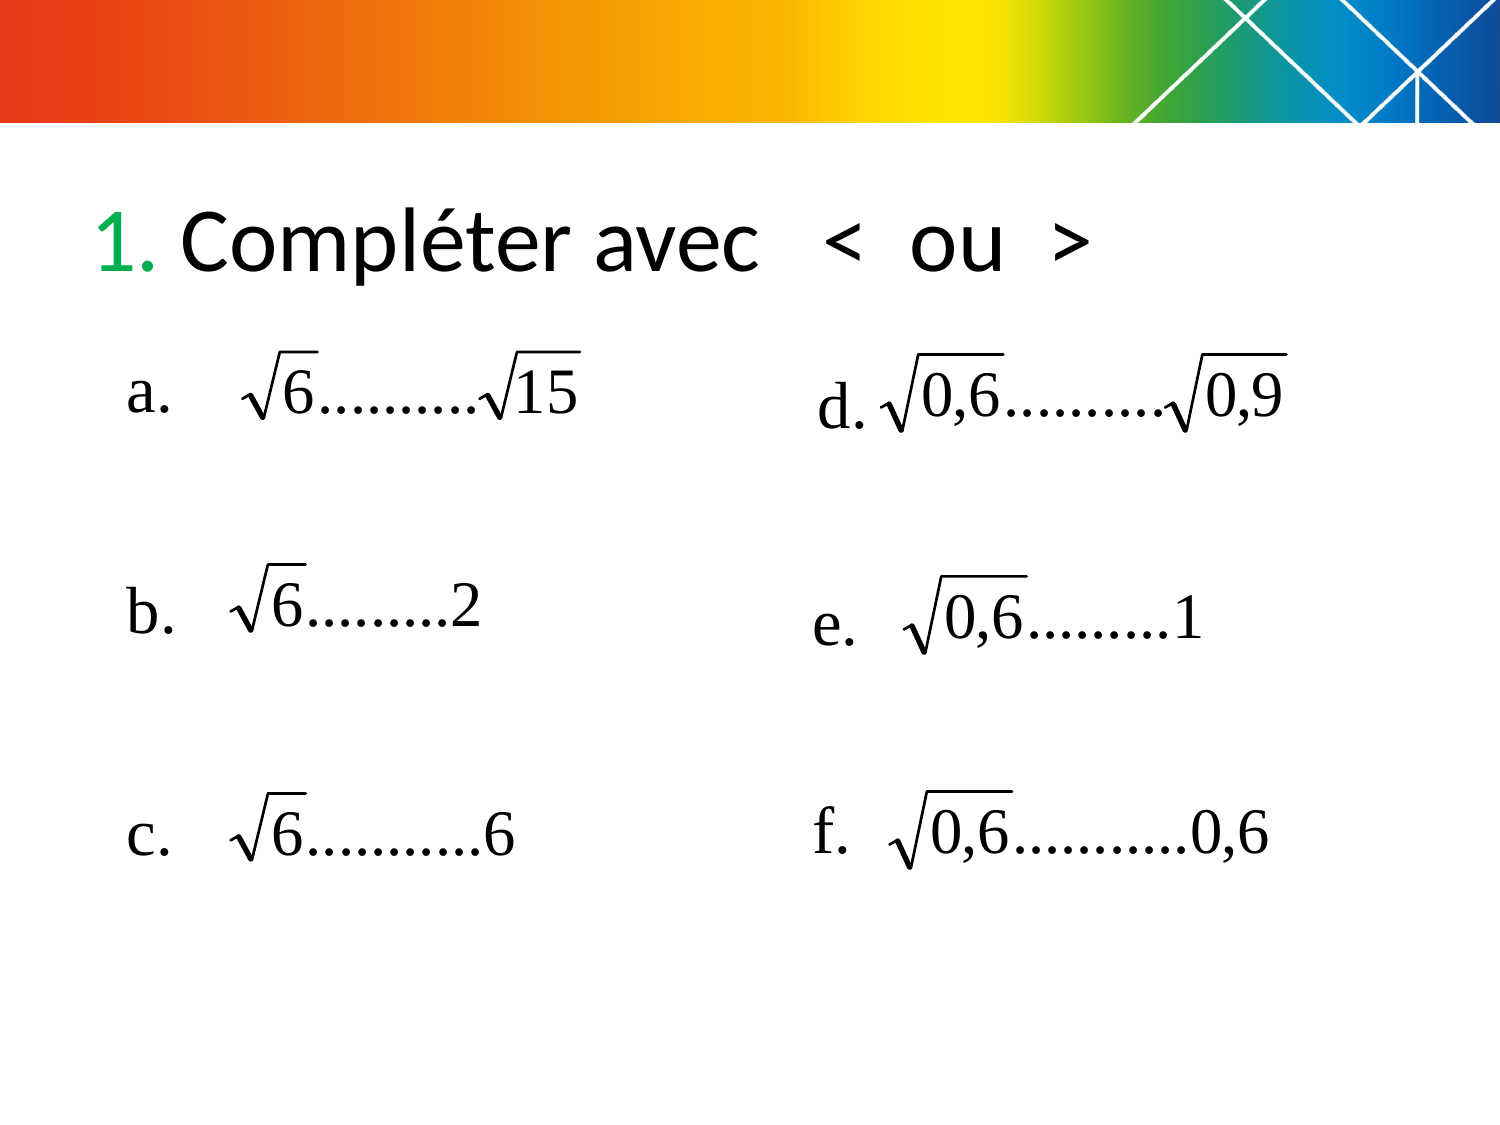

# 1. Compléter avec < ou >
a.
d.
b.
e.
c.
f.